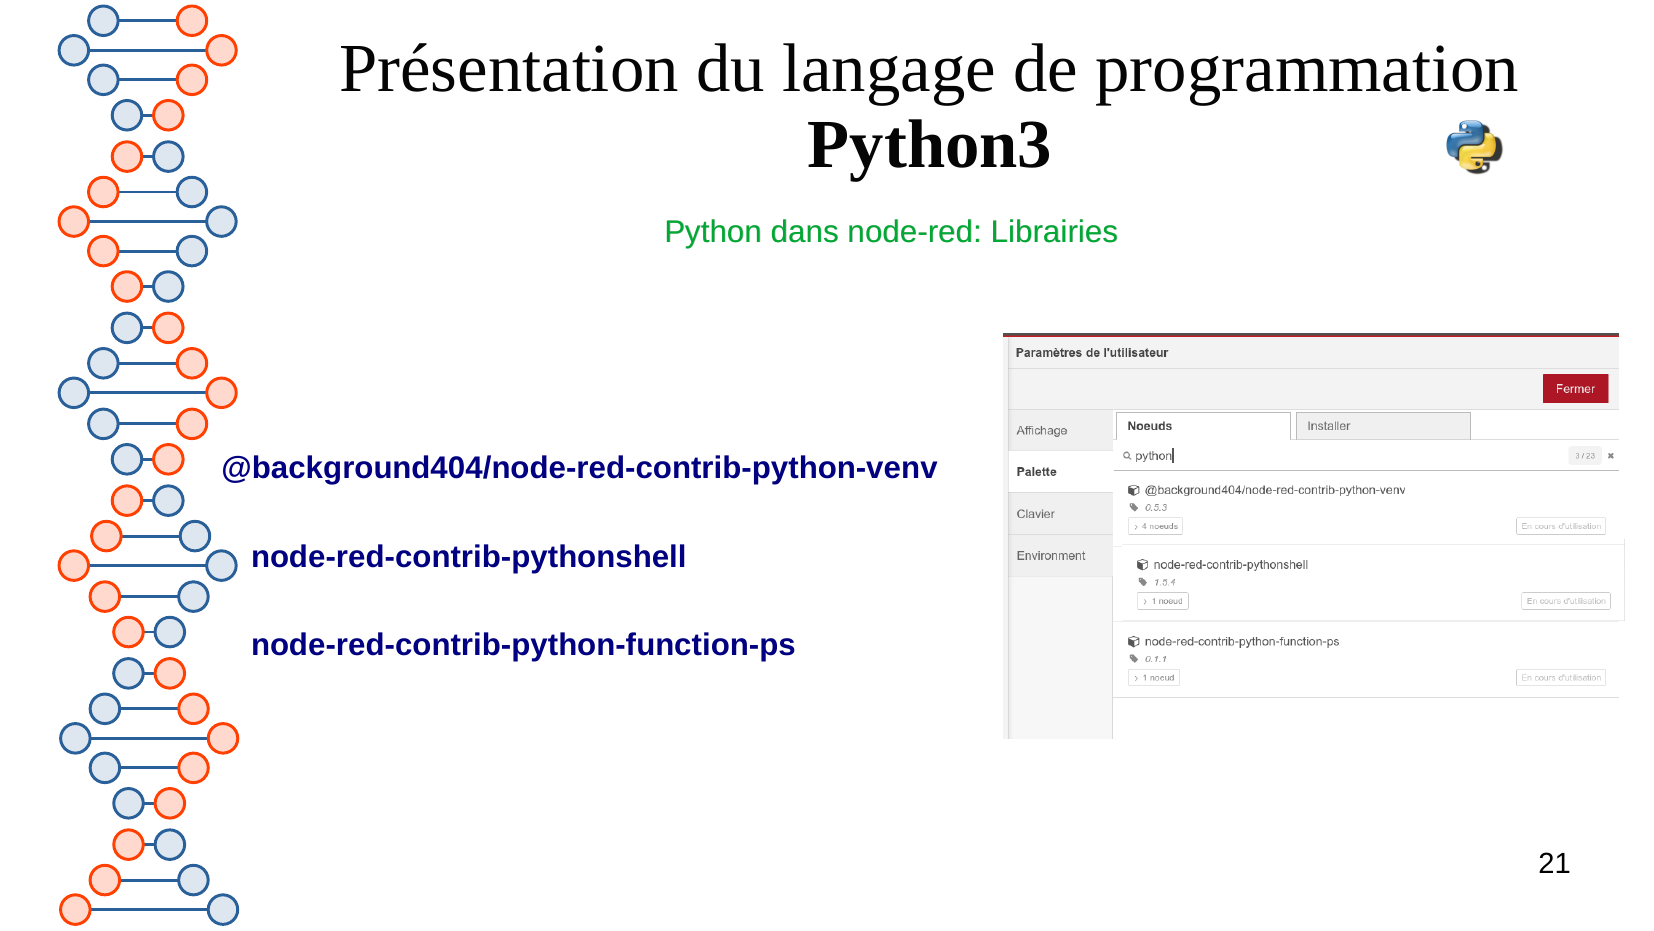

# Présentation du langage de programmation Python3
Python dans node-red: Librairies
@background404/node-red-contrib-python-venv
node-red-contrib-pythonshell
node-red-contrib-python-function-ps
21